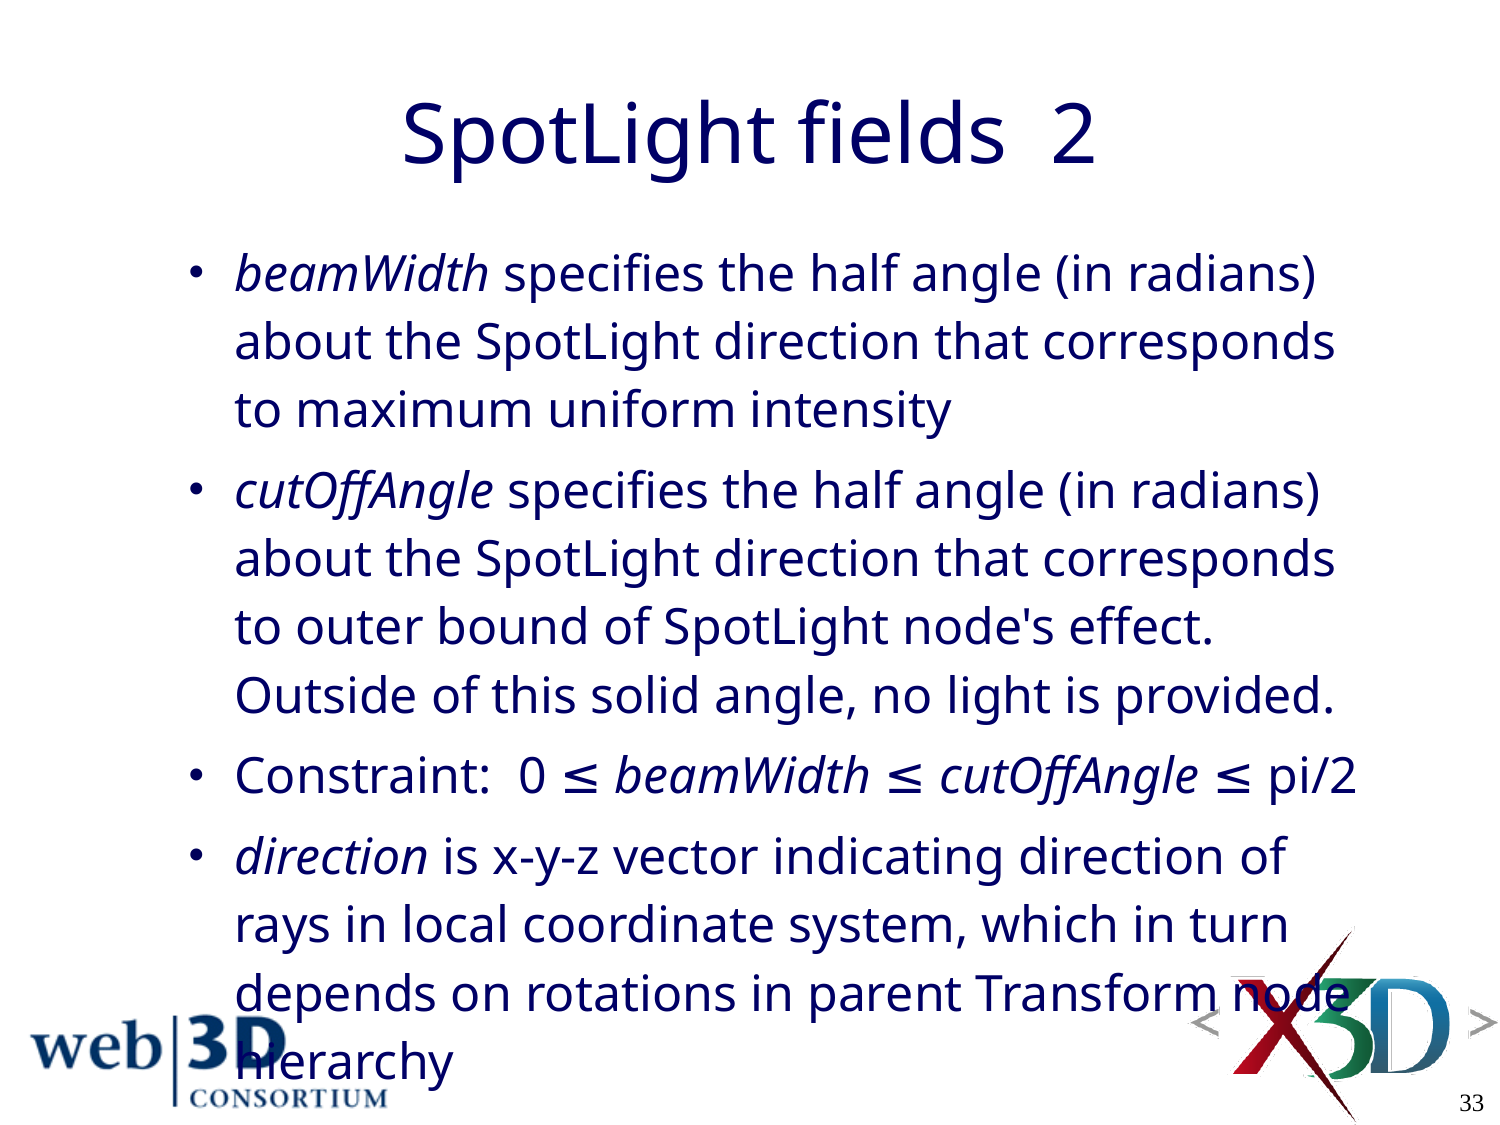

# SpotLight fields 2
beamWidth specifies the half angle (in radians) about the SpotLight direction that corresponds to maximum uniform intensity
cutOffAngle specifies the half angle (in radians) about the SpotLight direction that corresponds to outer bound of SpotLight node's effect. Outside of this solid angle, no light is provided.
Constraint: 0 ≤ beamWidth ≤ cutOffAngle ≤ pi/2
direction is x-y-z vector indicating direction of rays in local coordinate system, which in turn depends on rotations in parent Transform node hierarchy